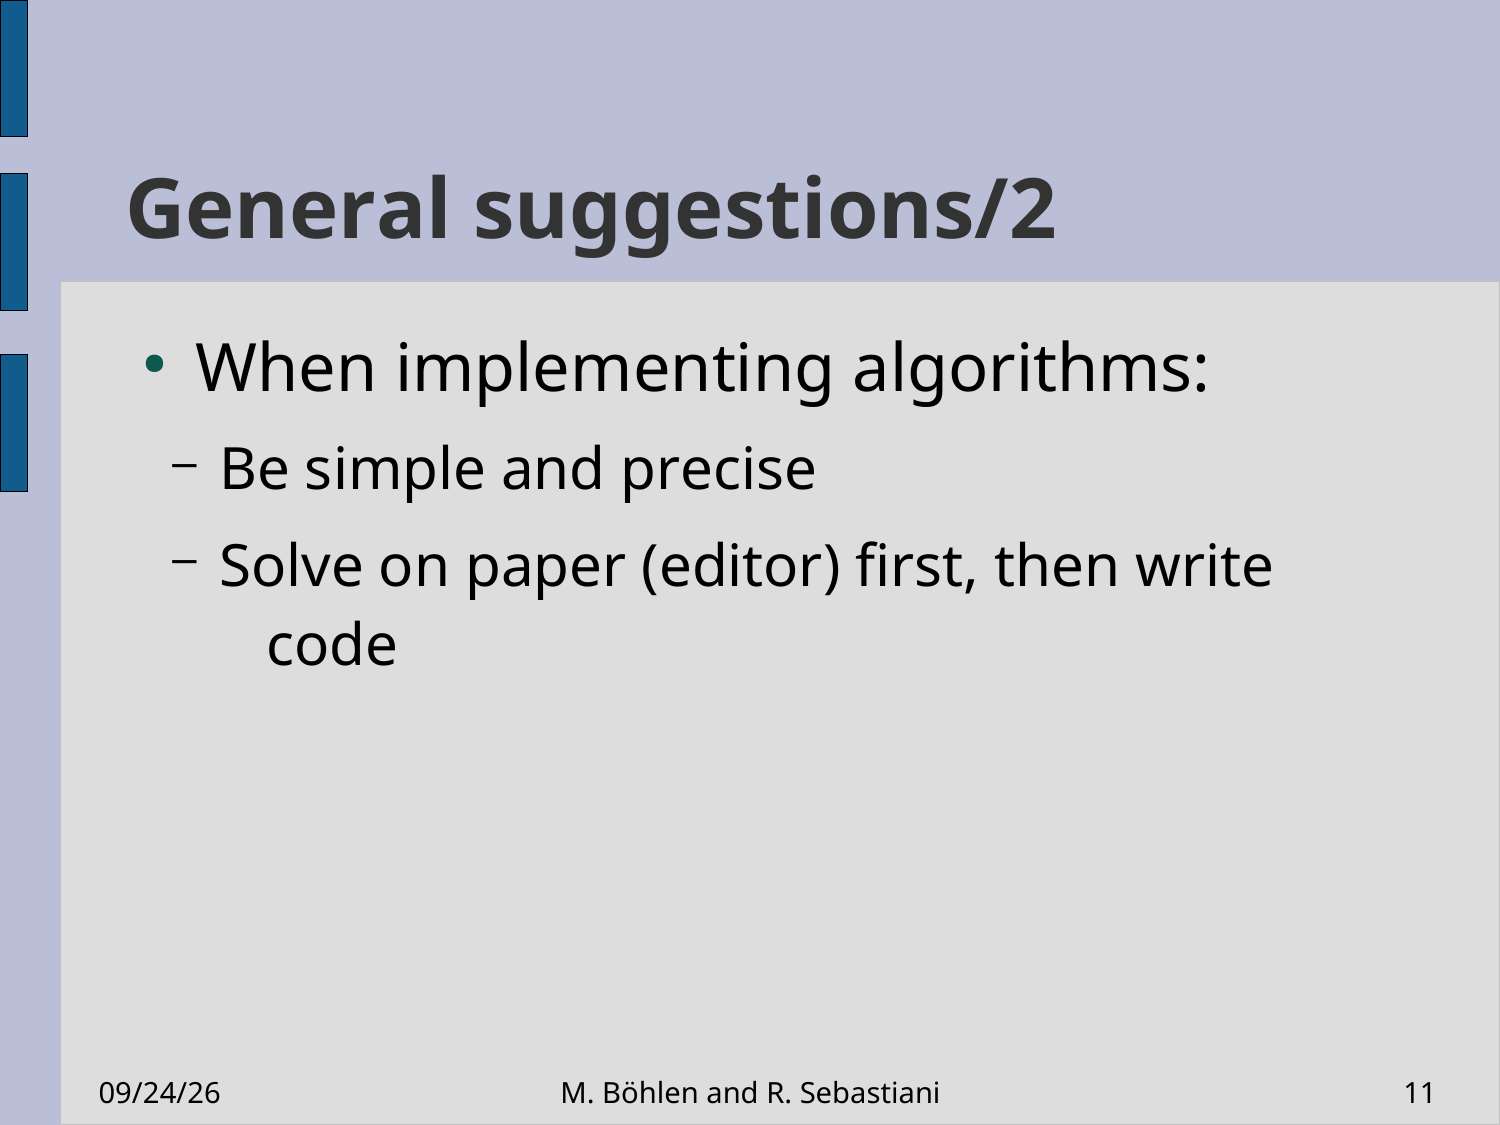

# General suggestions/2
When implementing algorithms:
Be simple and precise
Solve on paper (editor) first, then write code
M. Böhlen and R. Sebastiani
11